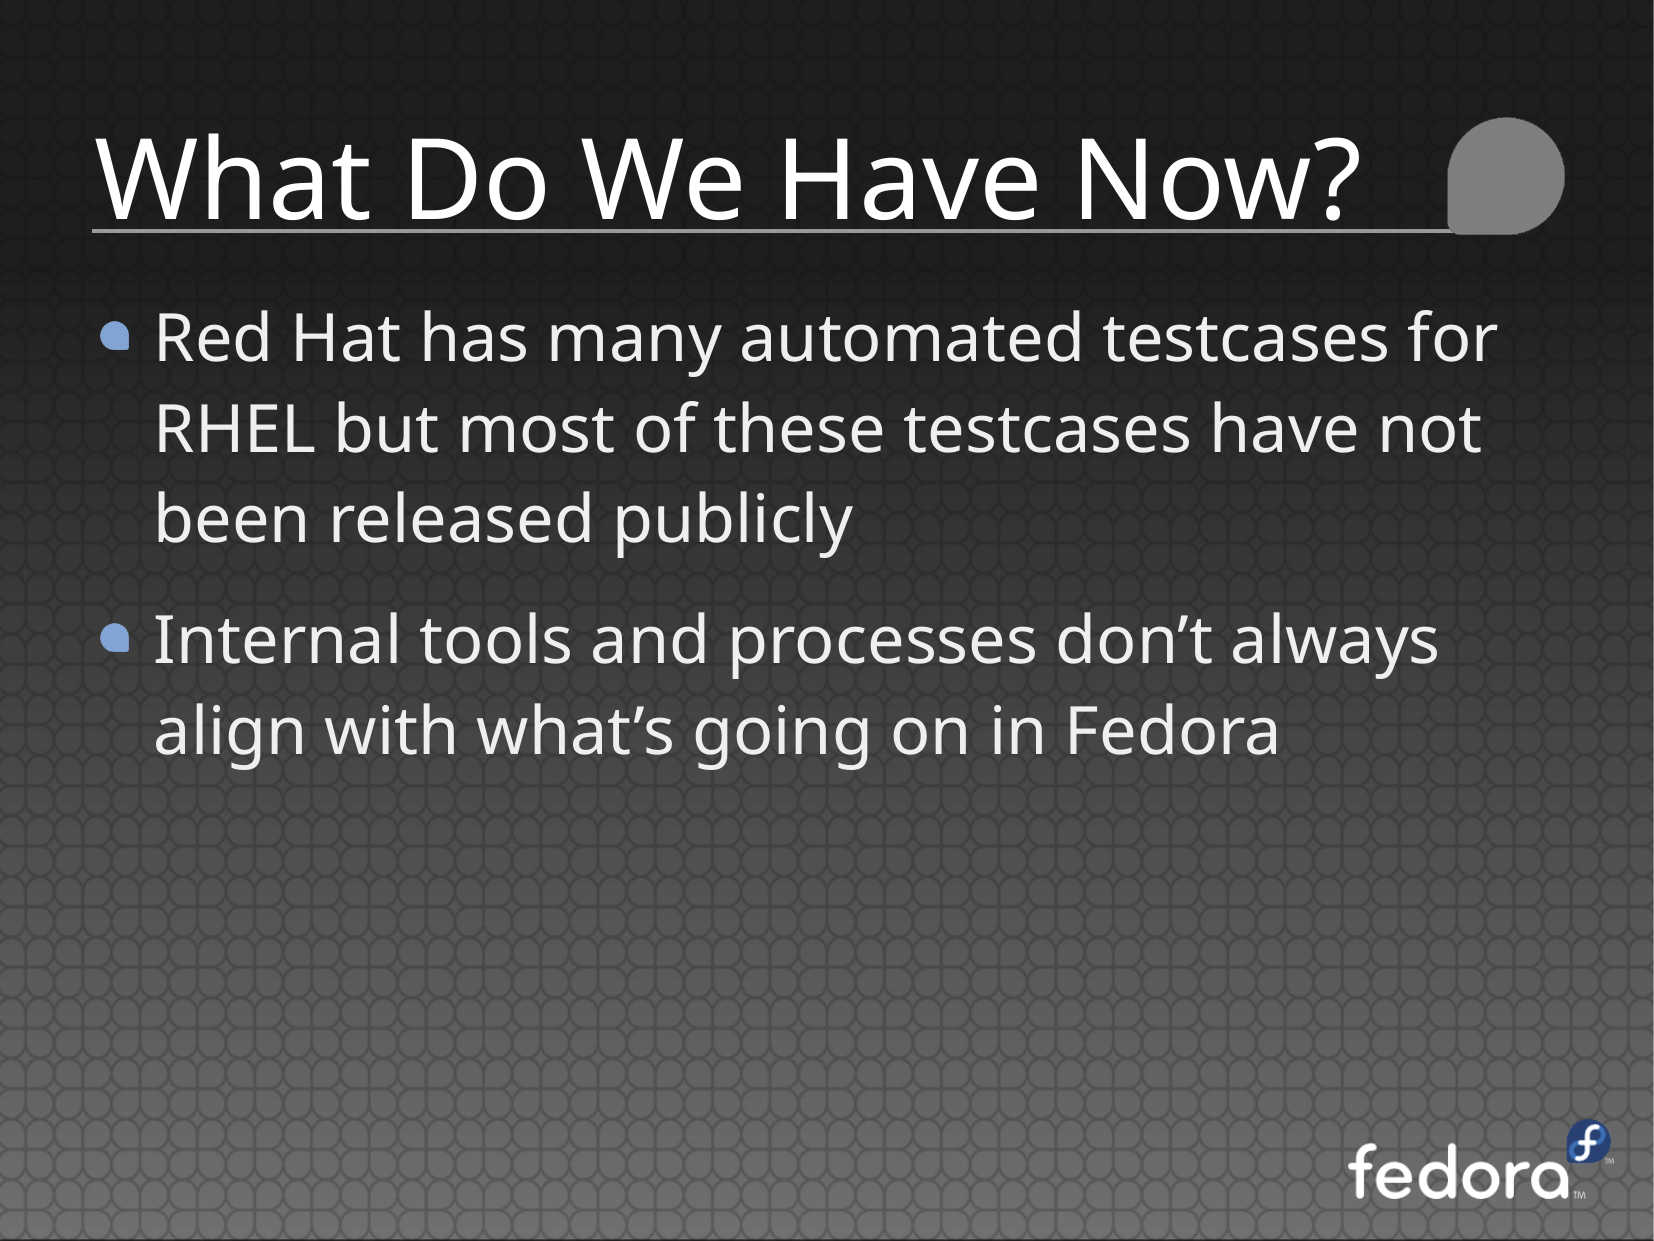

What Do We Have Now?
# Red Hat has many automated testcases for RHEL but most of these testcases have not been released publicly
Internal tools and processes don’t always align with what’s going on in Fedora